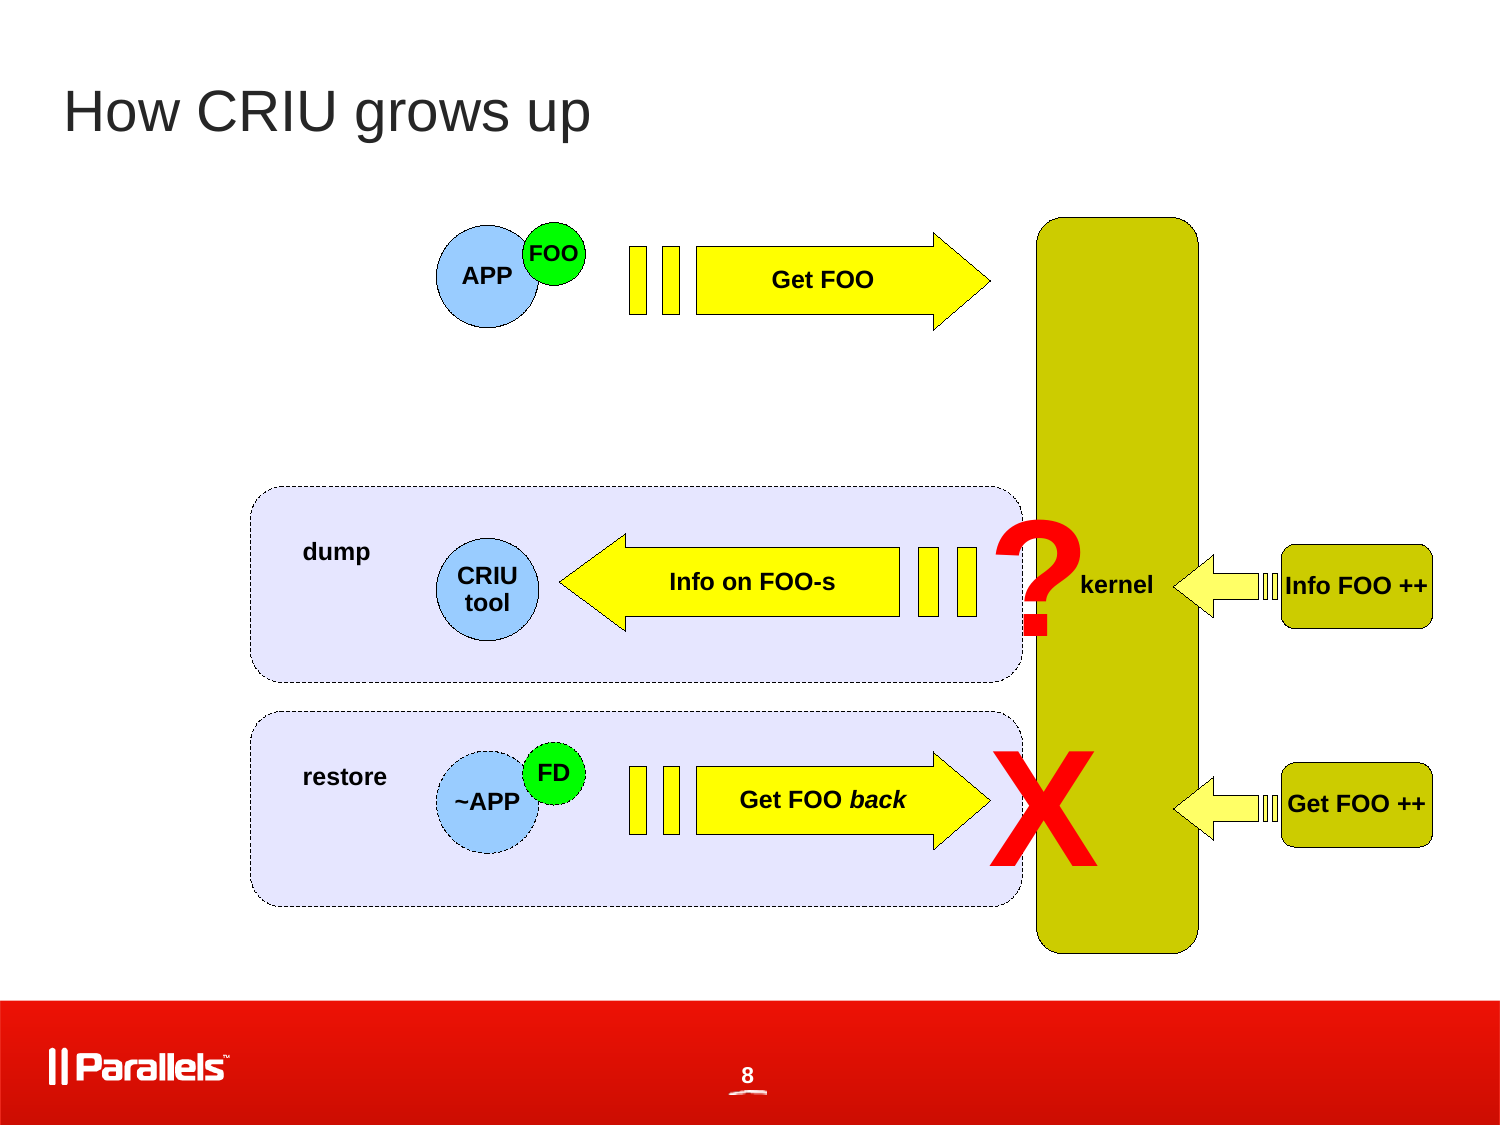

# How CRIU grows up
kernel
FOO
APP
Get FOO
?
dump
Info on FOO-s
CRIU
tool
Info FOO ++
X
FD
~APP
Get FOO back
restore
Get FOO ++